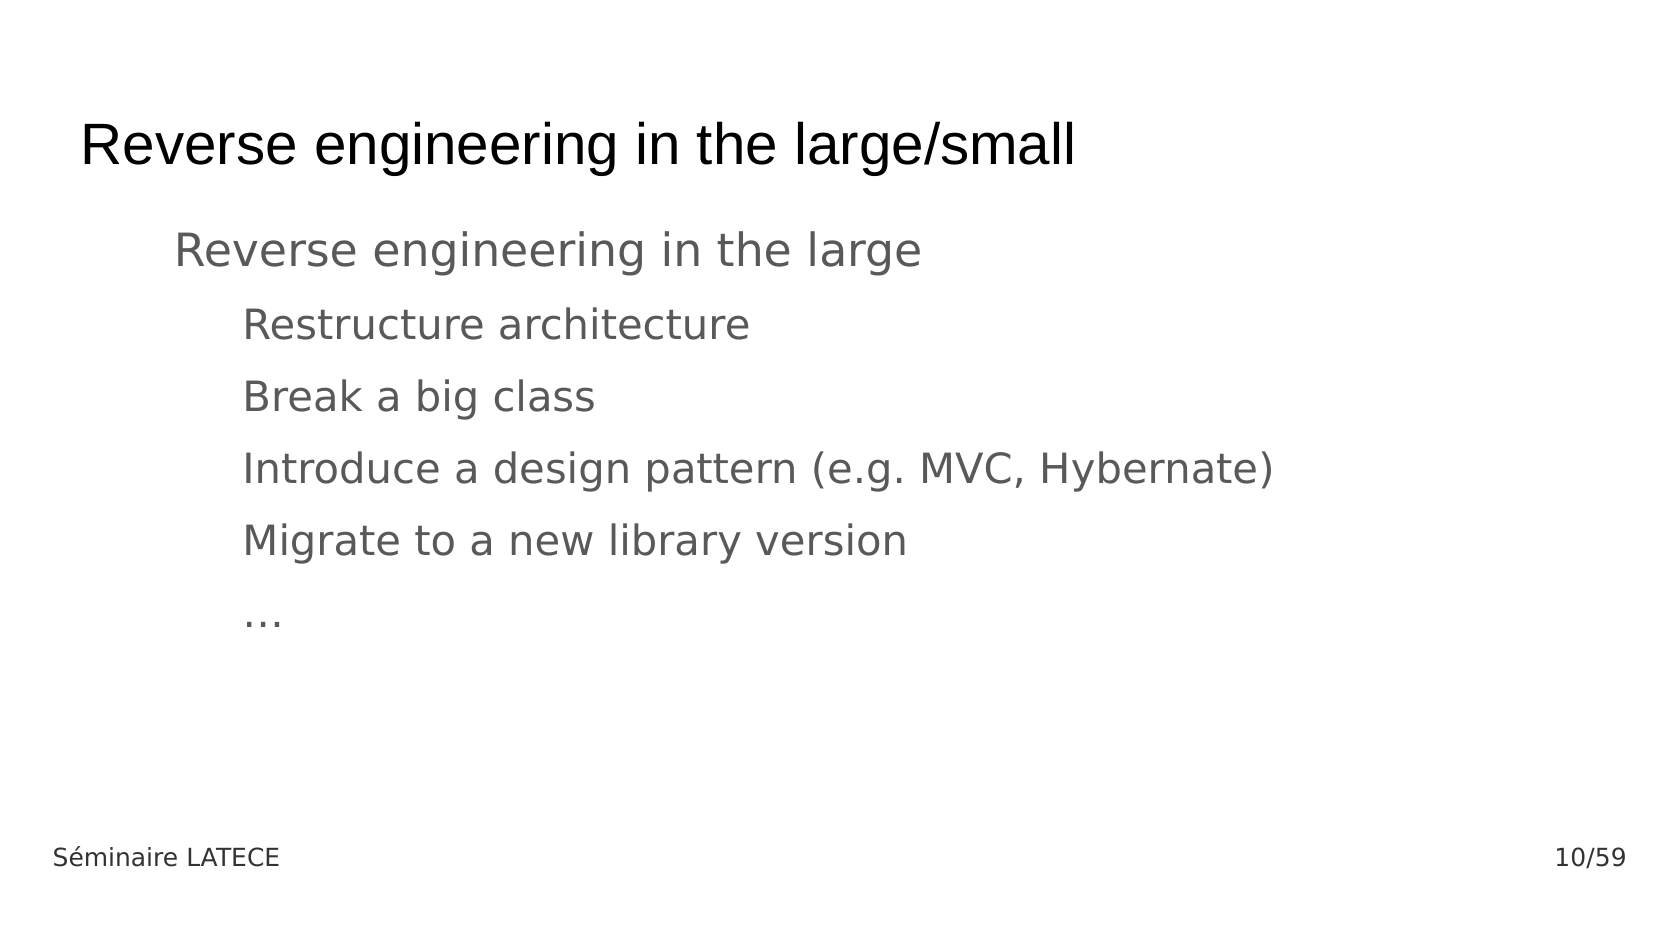

# Reverse engineering in the large/small
Reverse engineering in the large
Restructure architecture
Break a big class
Introduce a design pattern (e.g. MVC, Hybernate)
Migrate to a new library version
…